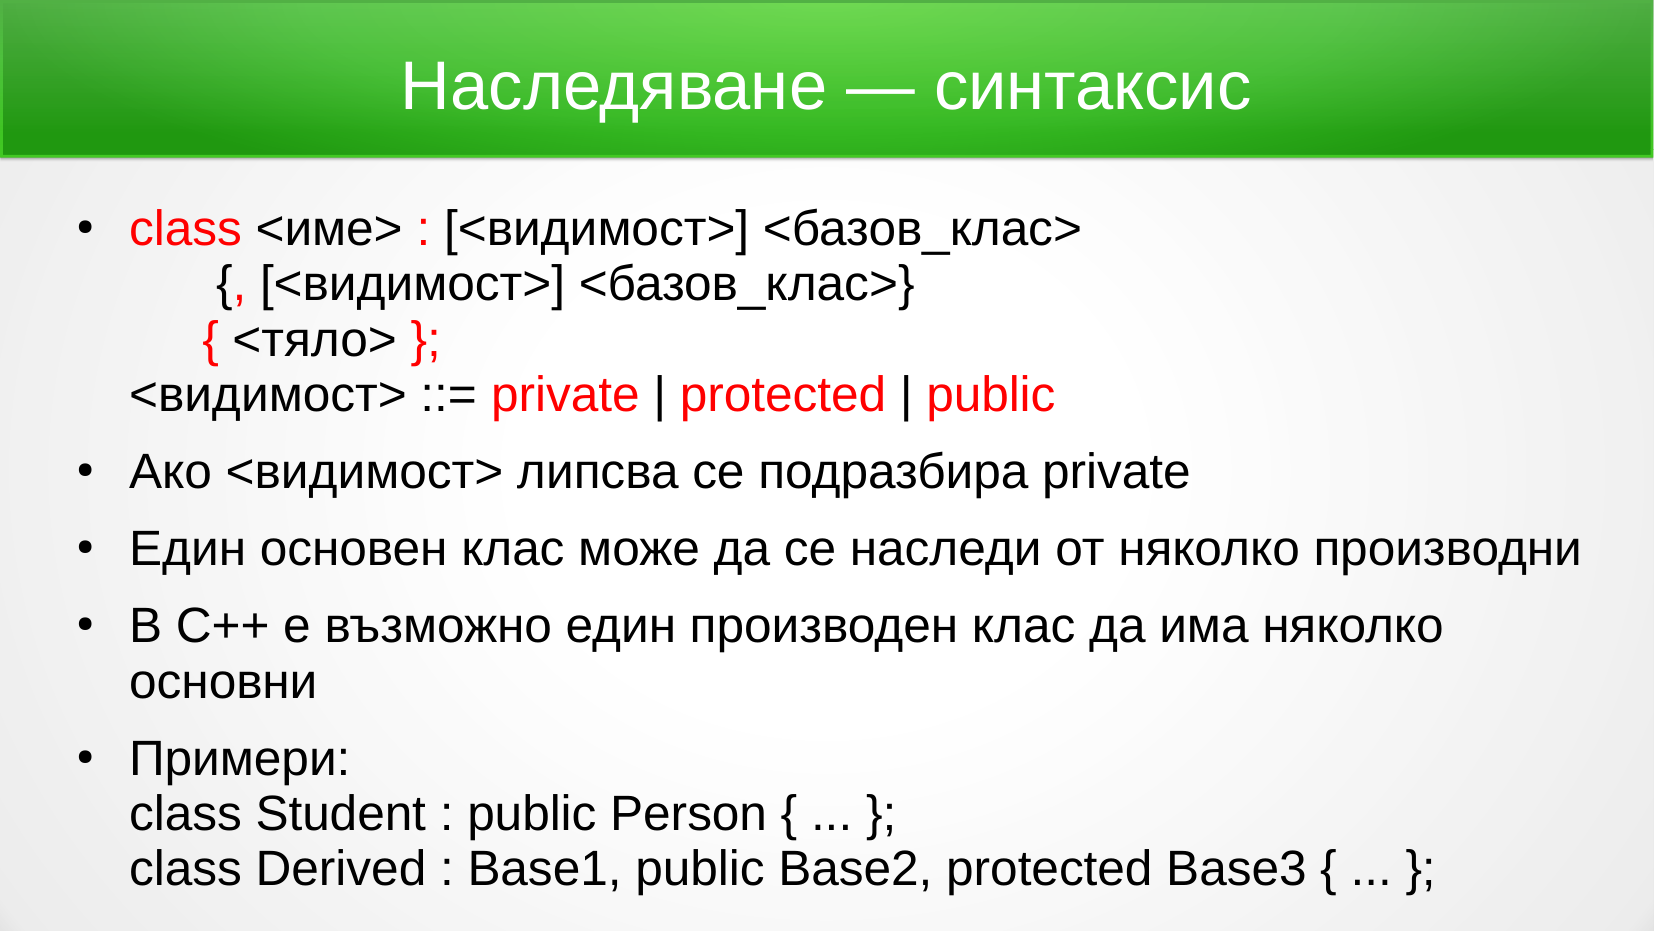

# Наследяване — синтаксис
class <име> : [<видимост>] <базов_клас>
				 {, [<видимост>] <базов_клас>}
		{ <тяло> };
<видимост> ::= private | protected | public
Ако <видимост> липсва се подразбира private
Един основен клас може да се наследи от няколко производни
В C++ e възможно един производен клас да има няколко основни
Примери:
class Student : public Person { ... };
class Derived : Base1, public Base2, protected Base3 { ... };